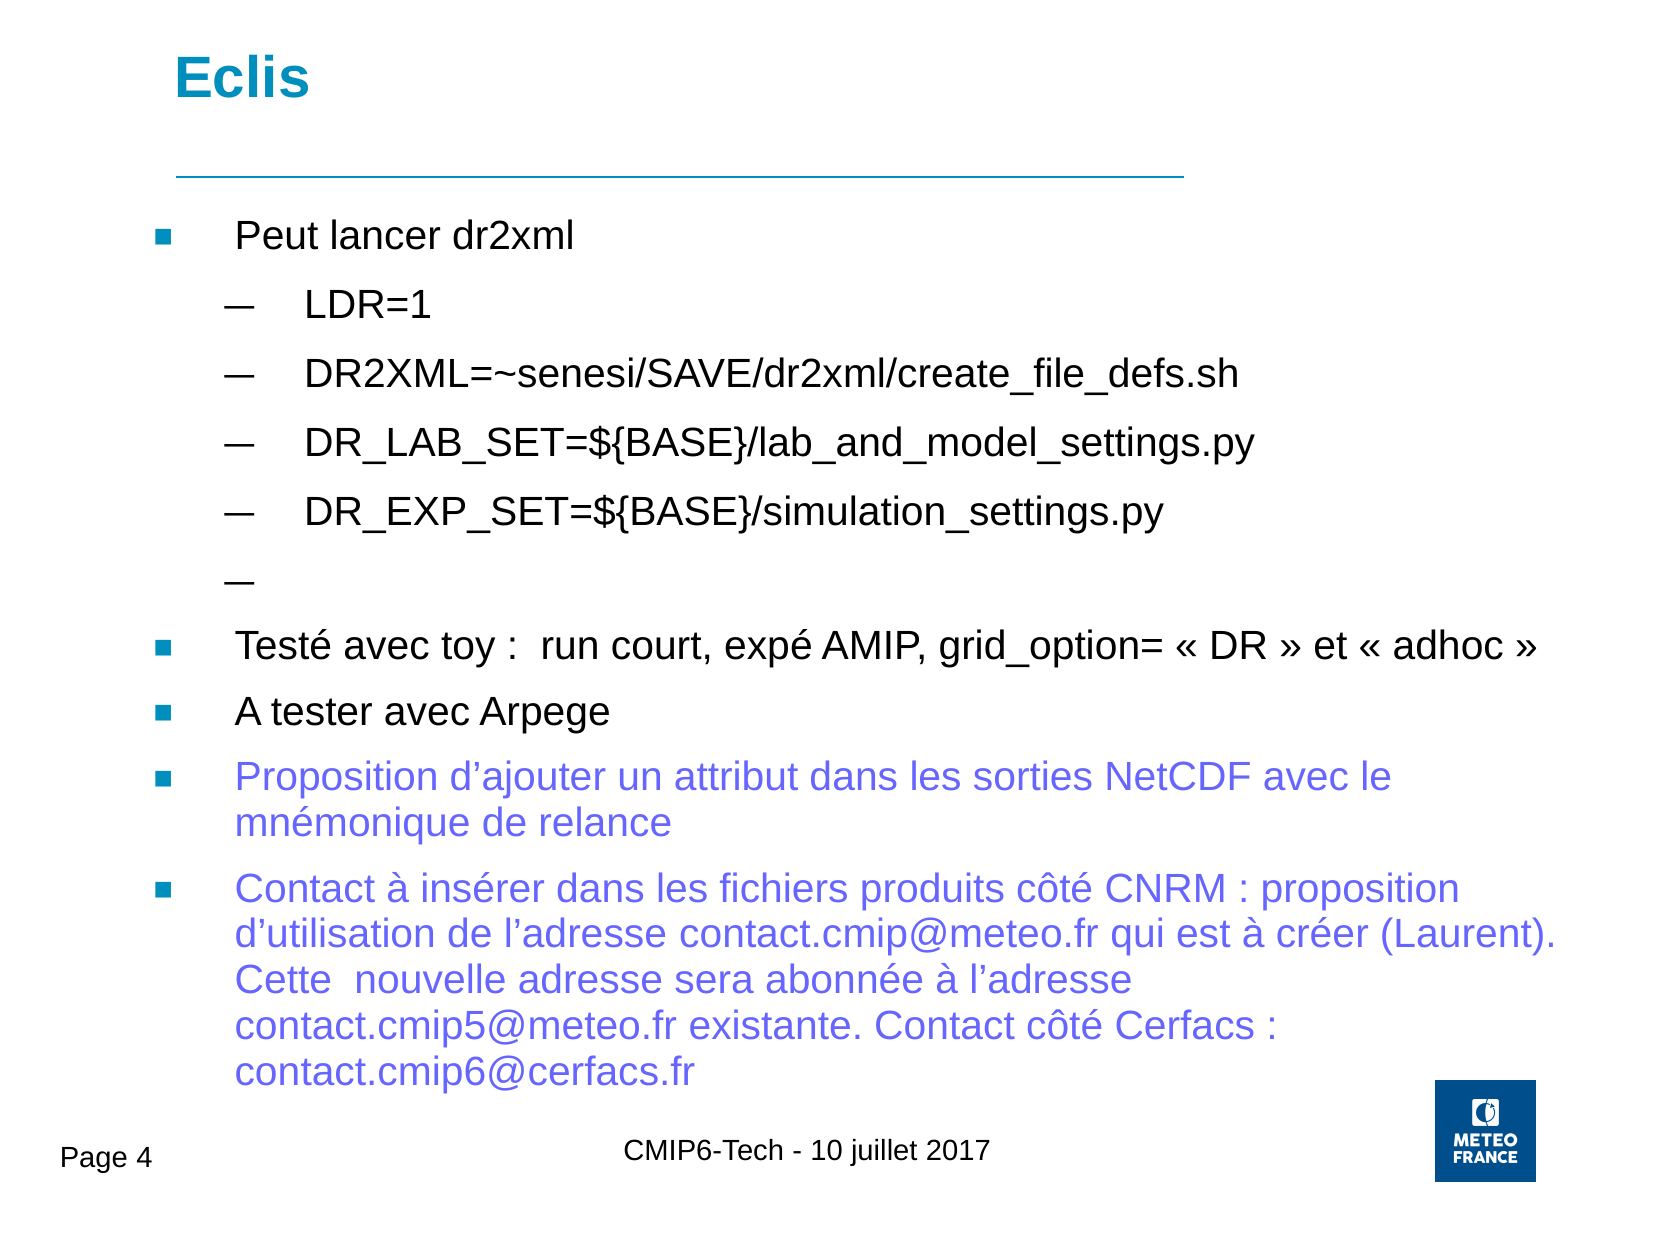

# Eclis
Peut lancer dr2xml
LDR=1
DR2XML=~senesi/SAVE/dr2xml/create_file_defs.sh
DR_LAB_SET=${BASE}/lab_and_model_settings.py
DR_EXP_SET=${BASE}/simulation_settings.py
Testé avec toy : run court, expé AMIP, grid_option= « DR » et « adhoc »
A tester avec Arpege
Proposition d’ajouter un attribut dans les sorties NetCDF avec le mnémonique de relance
Contact à insérer dans les fichiers produits côté CNRM : proposition d’utilisation de l’adresse contact.cmip@meteo.fr qui est à créer (Laurent). Cette nouvelle adresse sera abonnée à l’adresse contact.cmip5@meteo.fr existante. Contact côté Cerfacs : contact.cmip6@cerfacs.fr
CMIP6-Tech - 10 juillet 2017
4